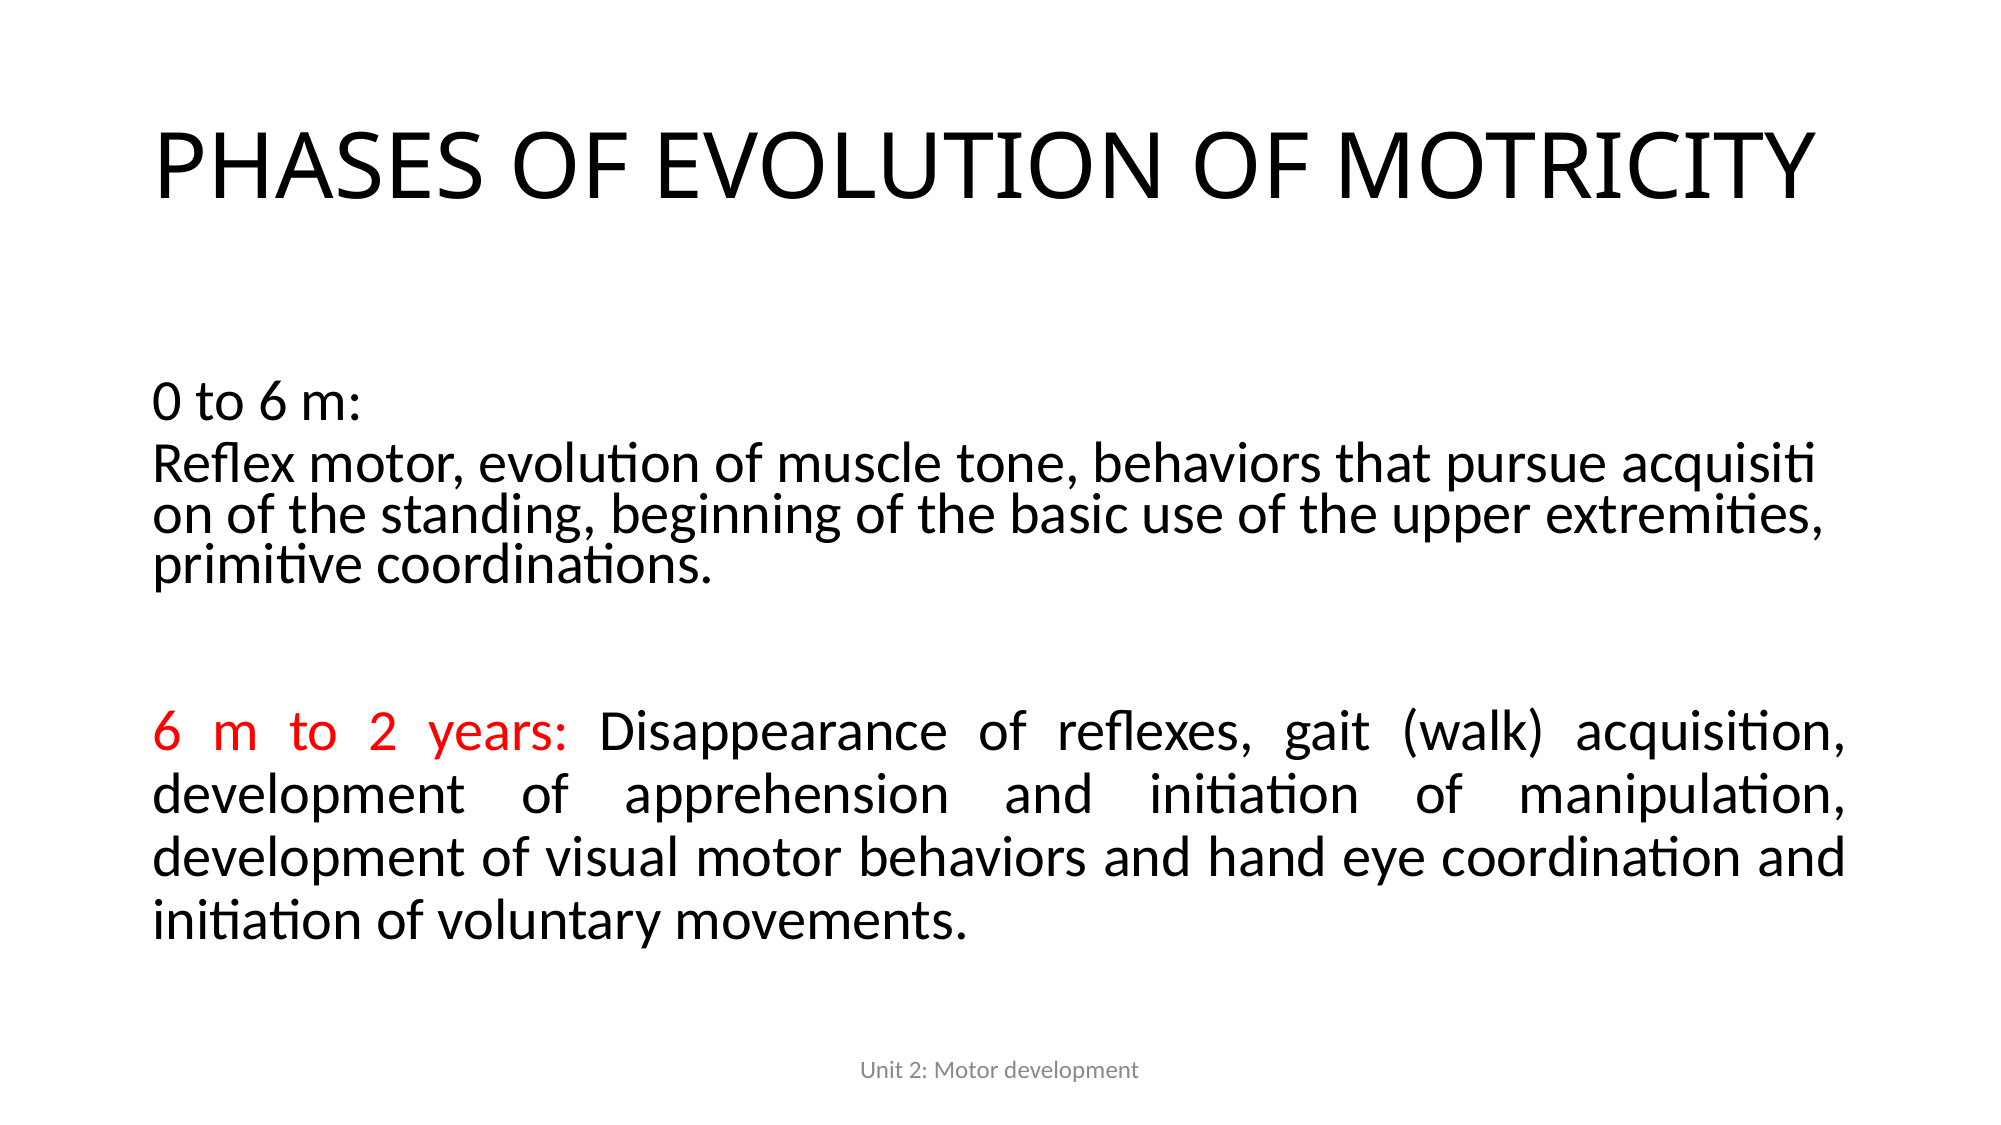

# PHASES OF EVOLUTION OF MOTRICITY
0 to 6 m:Reflex motor, evolution of muscle tone, behaviors that pursue acquisition of the standing, beginning of the basic use of the upper extremities, primitive coordinations.
6 m to 2 years: Disappearance of reflexes, gait (walk) acquisition, development of apprehension and initiation of manipulation, development of visual motor behaviors and hand eye coordination and initiation of voluntary movements.
Unit 2: Motor development